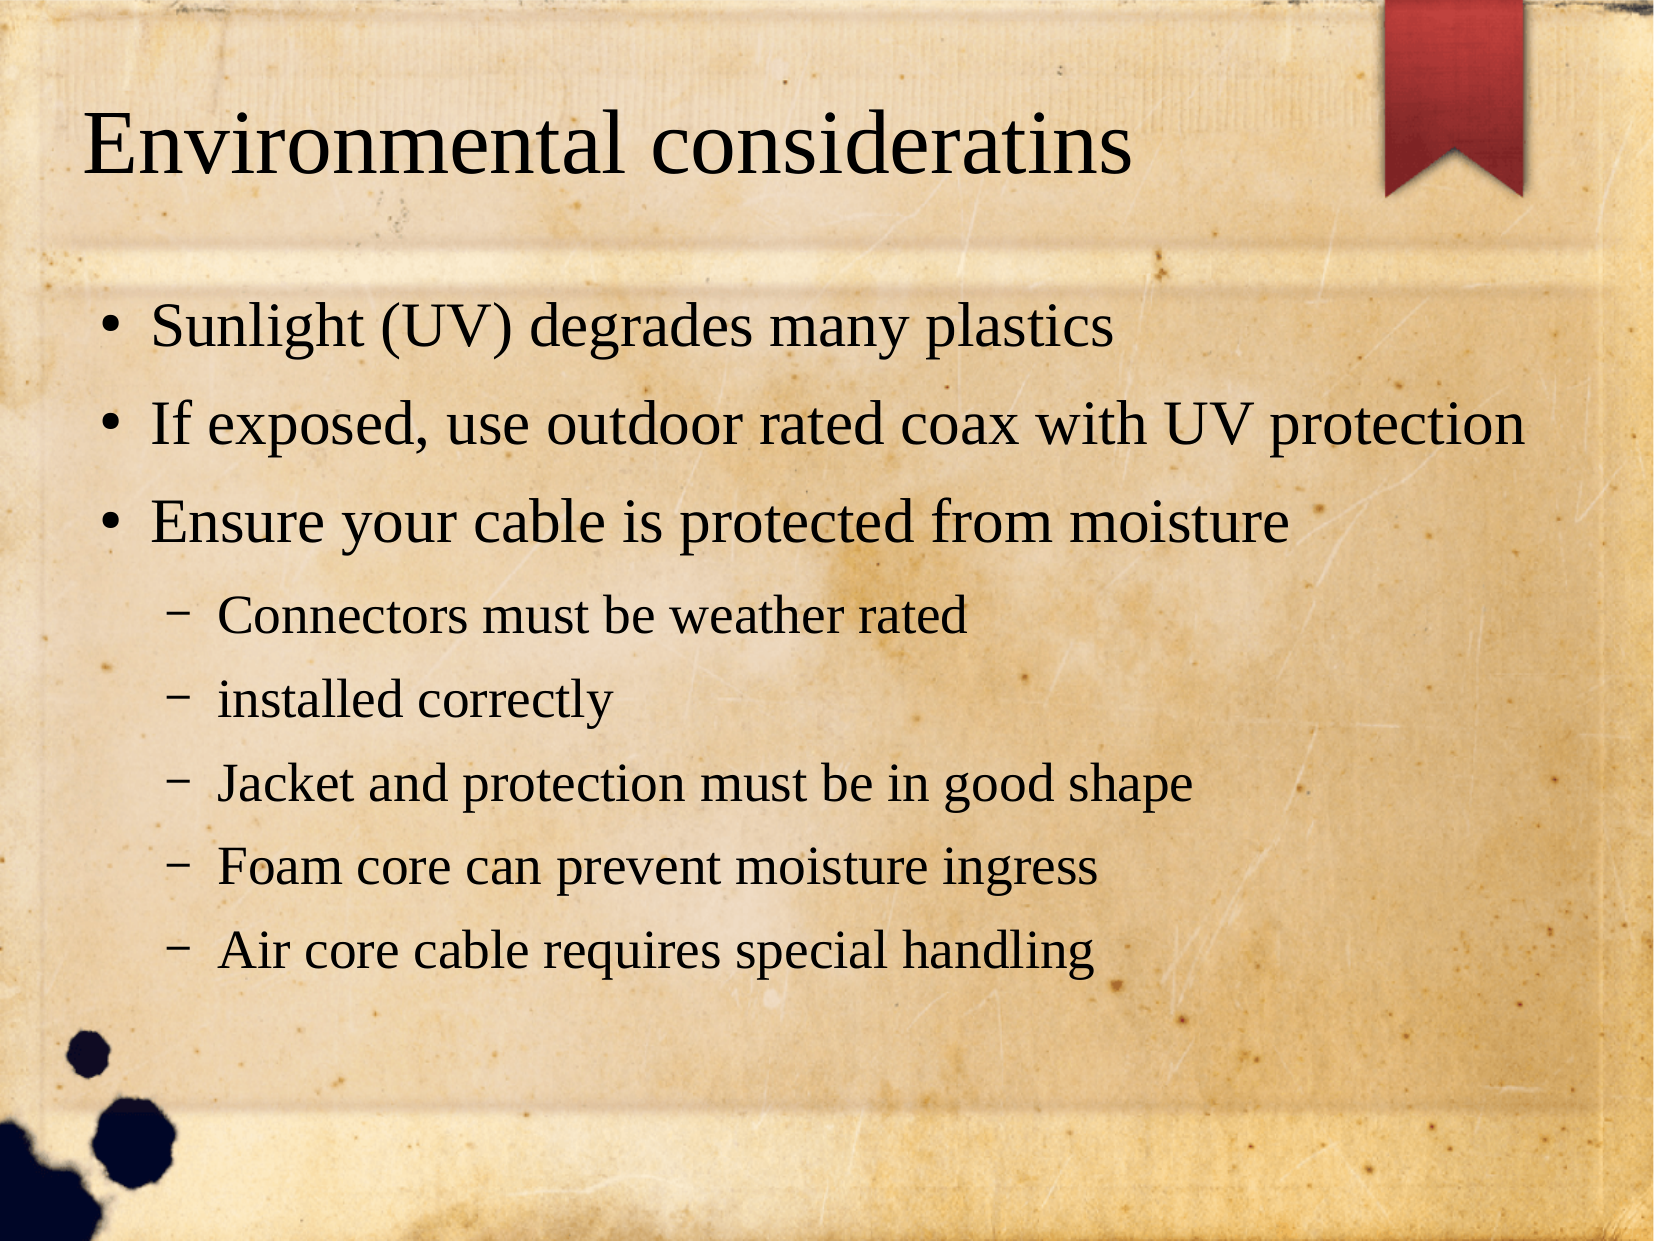

# Environmental consideratins
Sunlight (UV) degrades many plastics
If exposed, use outdoor rated coax with UV protection
Ensure your cable is protected from moisture
Connectors must be weather rated
installed correctly
Jacket and protection must be in good shape
Foam core can prevent moisture ingress
Air core cable requires special handling